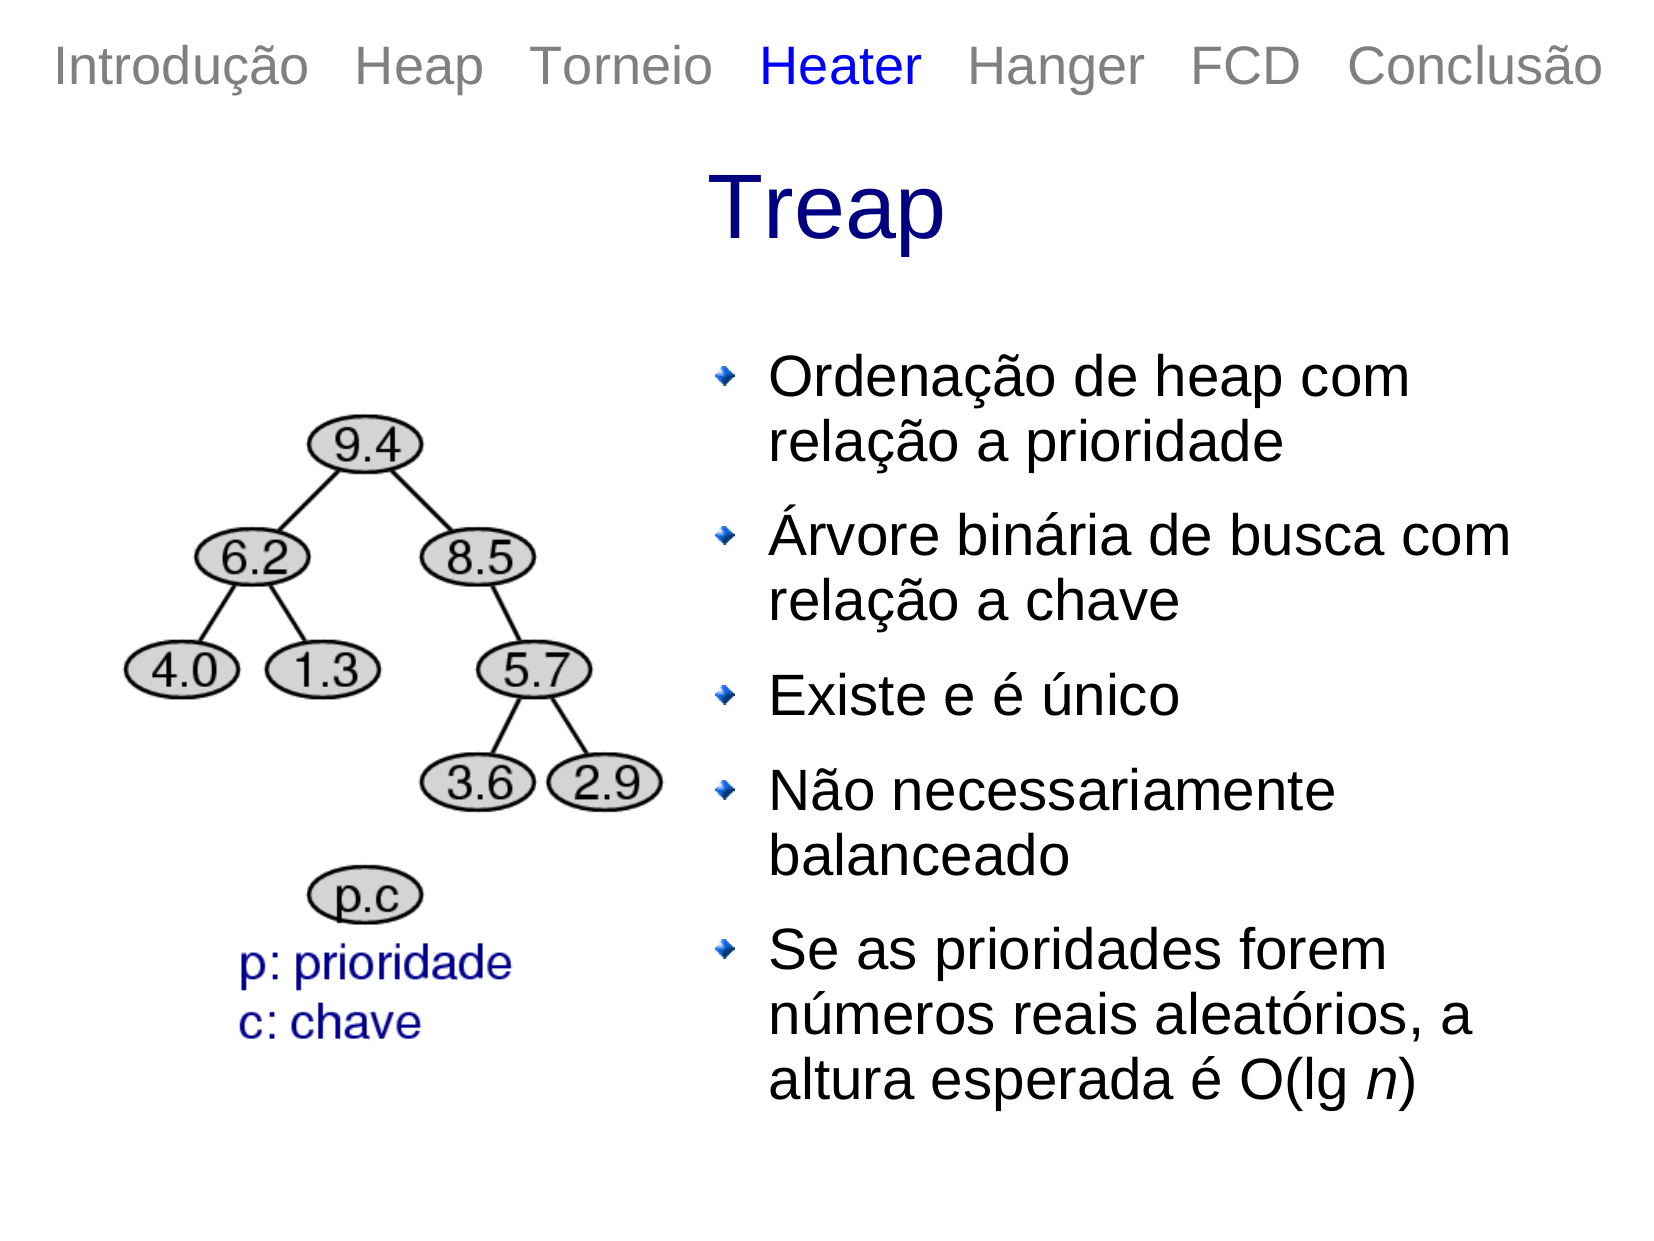

Introdução Heap Torneio Heater Hanger FCD Conclusão
# Treap
Ordenação de heap com relação a prioridade
Árvore binária de busca com relação a chave
Existe e é único
Não necessariamente balanceado
Se as prioridades forem números reais aleatórios, a altura esperada é O(lg n)